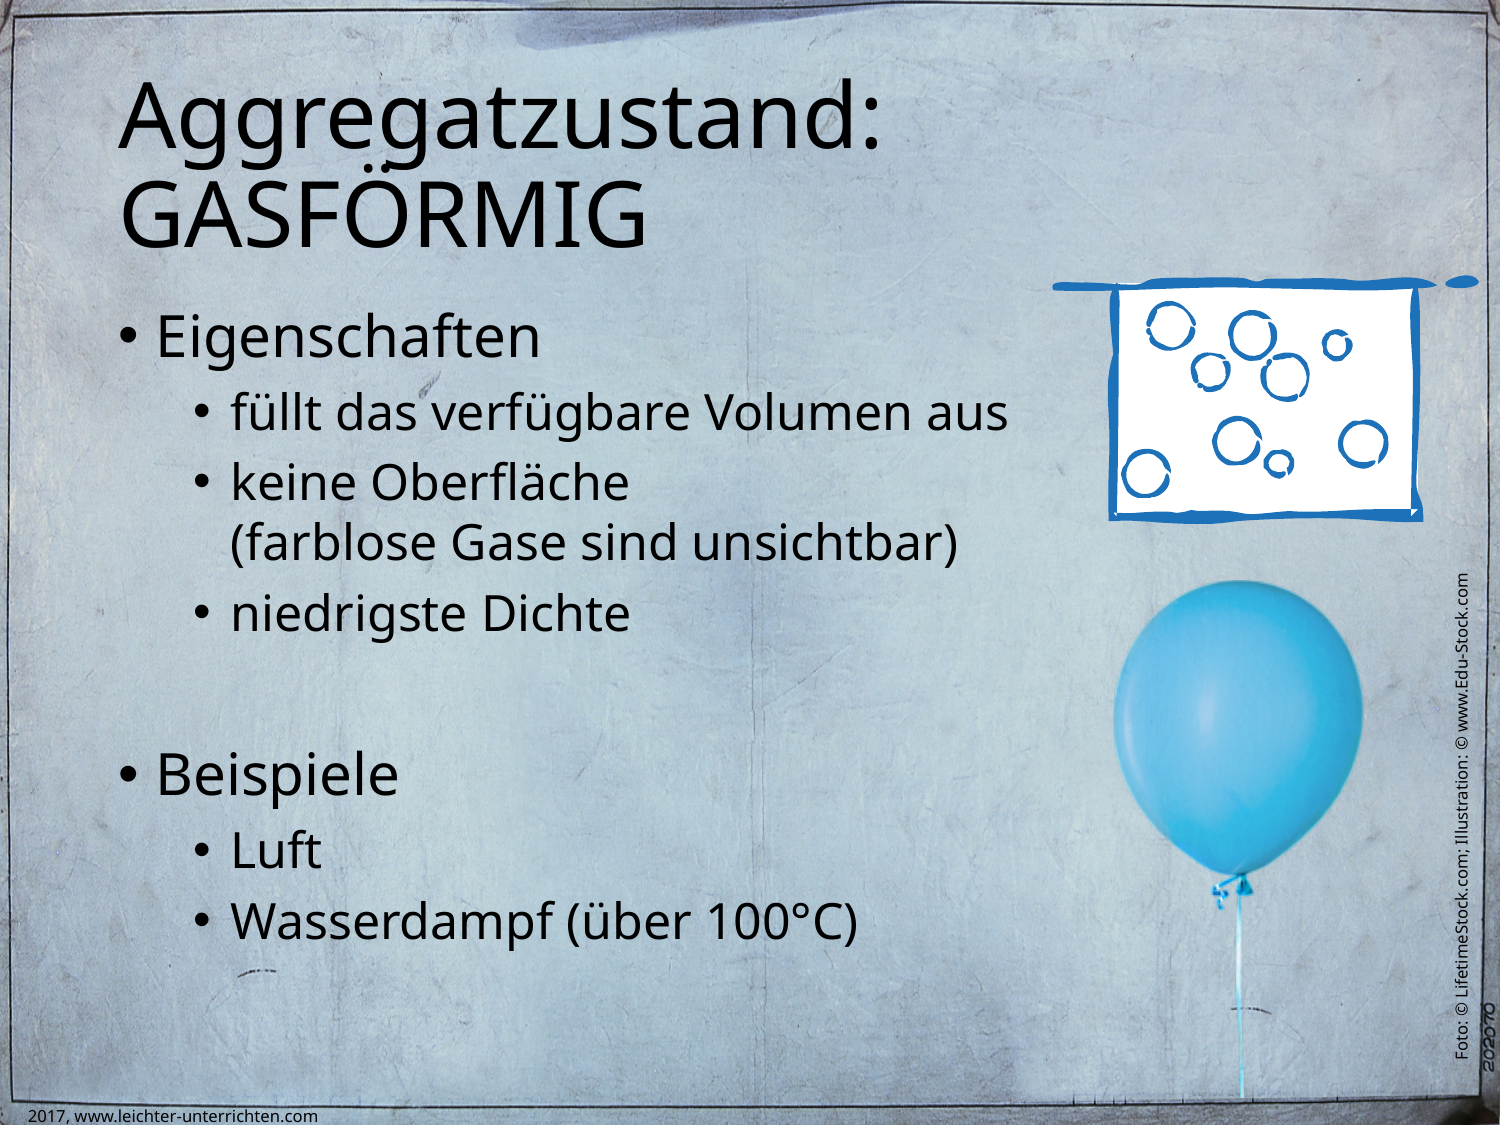

# Aggregatzustand: GASFÖRMIG
Eigenschaften
füllt das verfügbare Volumen aus
keine Oberfläche
(farblose Gase sind unsichtbar)
niedrigste Dichte
Beispiele
Luft
Wasserdampf (über 100°C)
Foto: © LifetimeStock.com; Illustration: © www.Edu-Stock.com